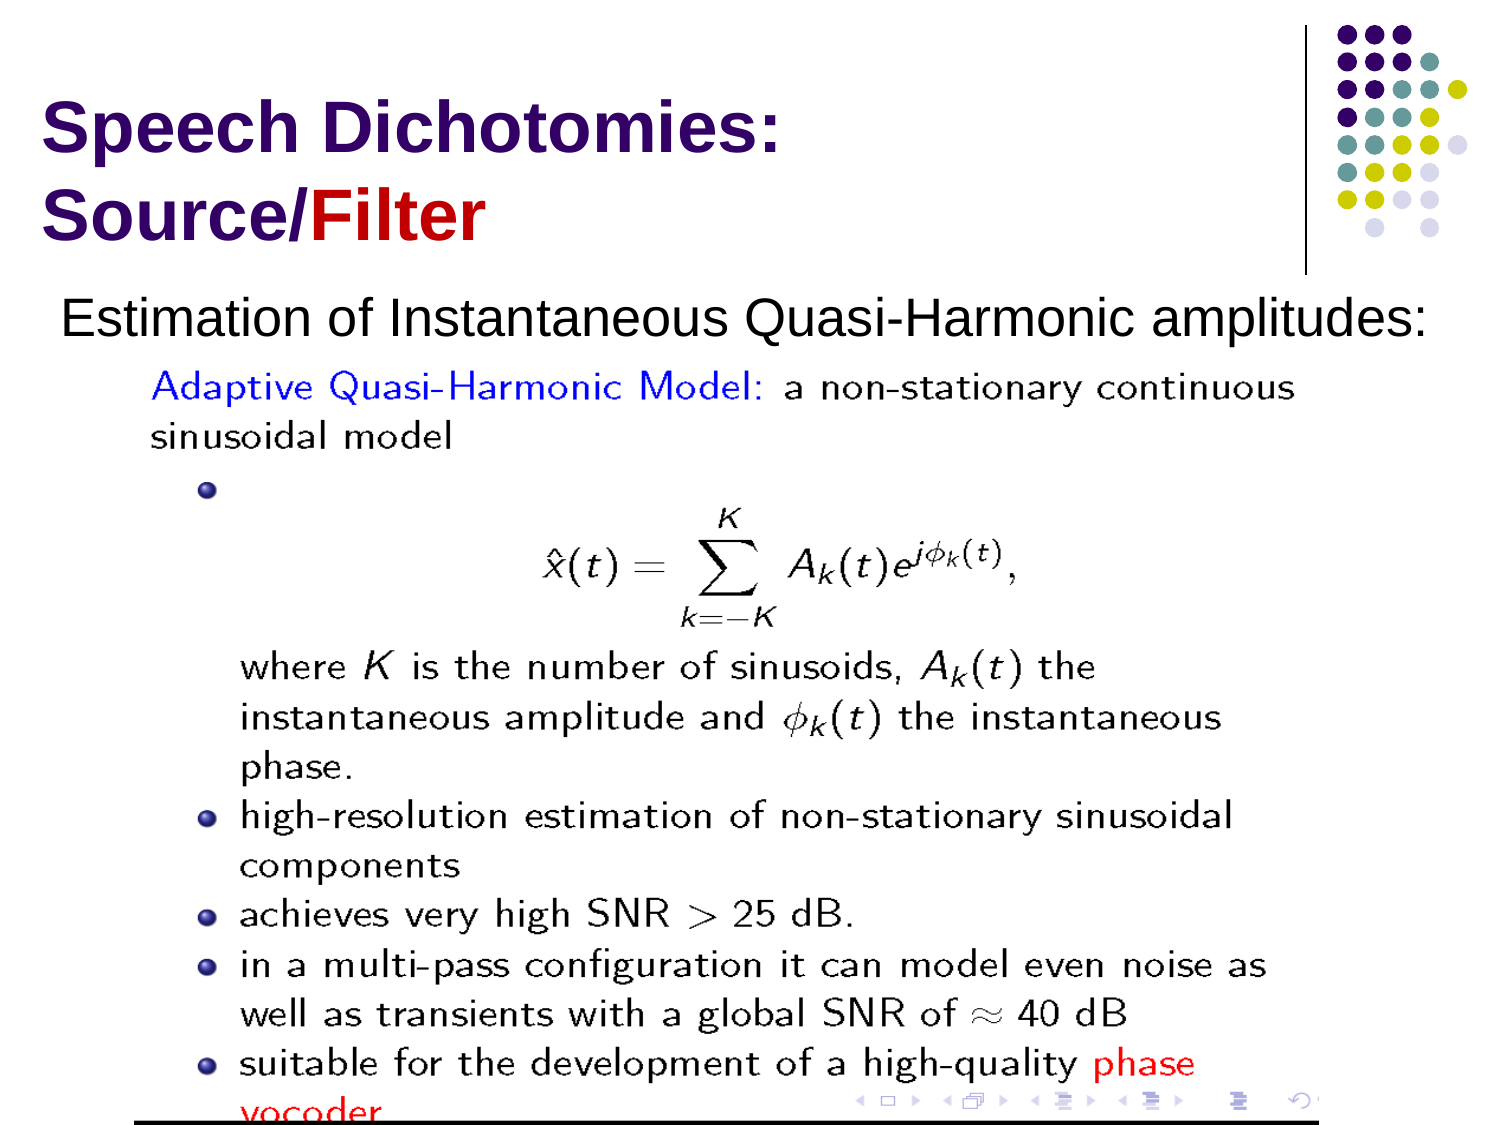

Speech Dichotomies:
Source/Filter
# Estimation of Instantaneous Quasi-Harmonic amplitudes: